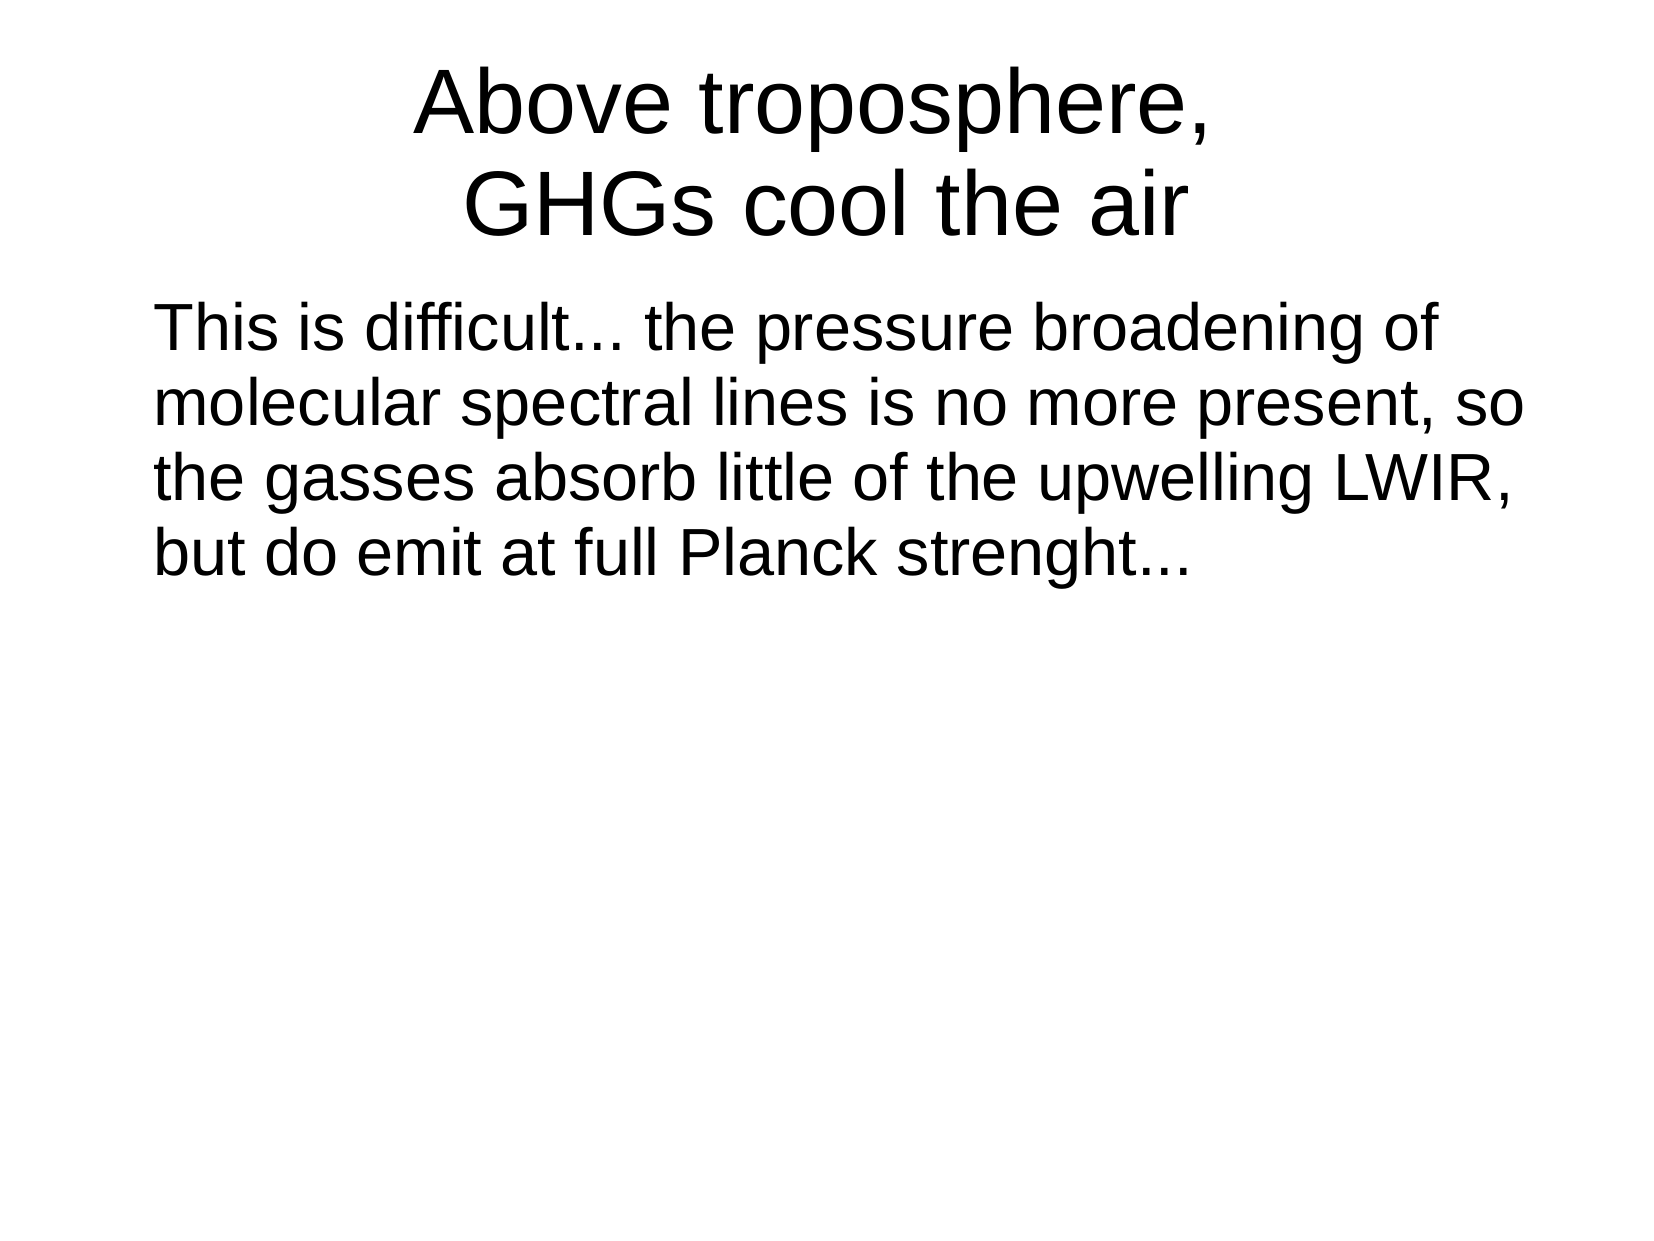

# Above troposphere, GHGs cool the air
This is difficult... the pressure broadening of molecular spectral lines is no more present, so the gasses absorb little of the upwelling LWIR, but do emit at full Planck strenght...